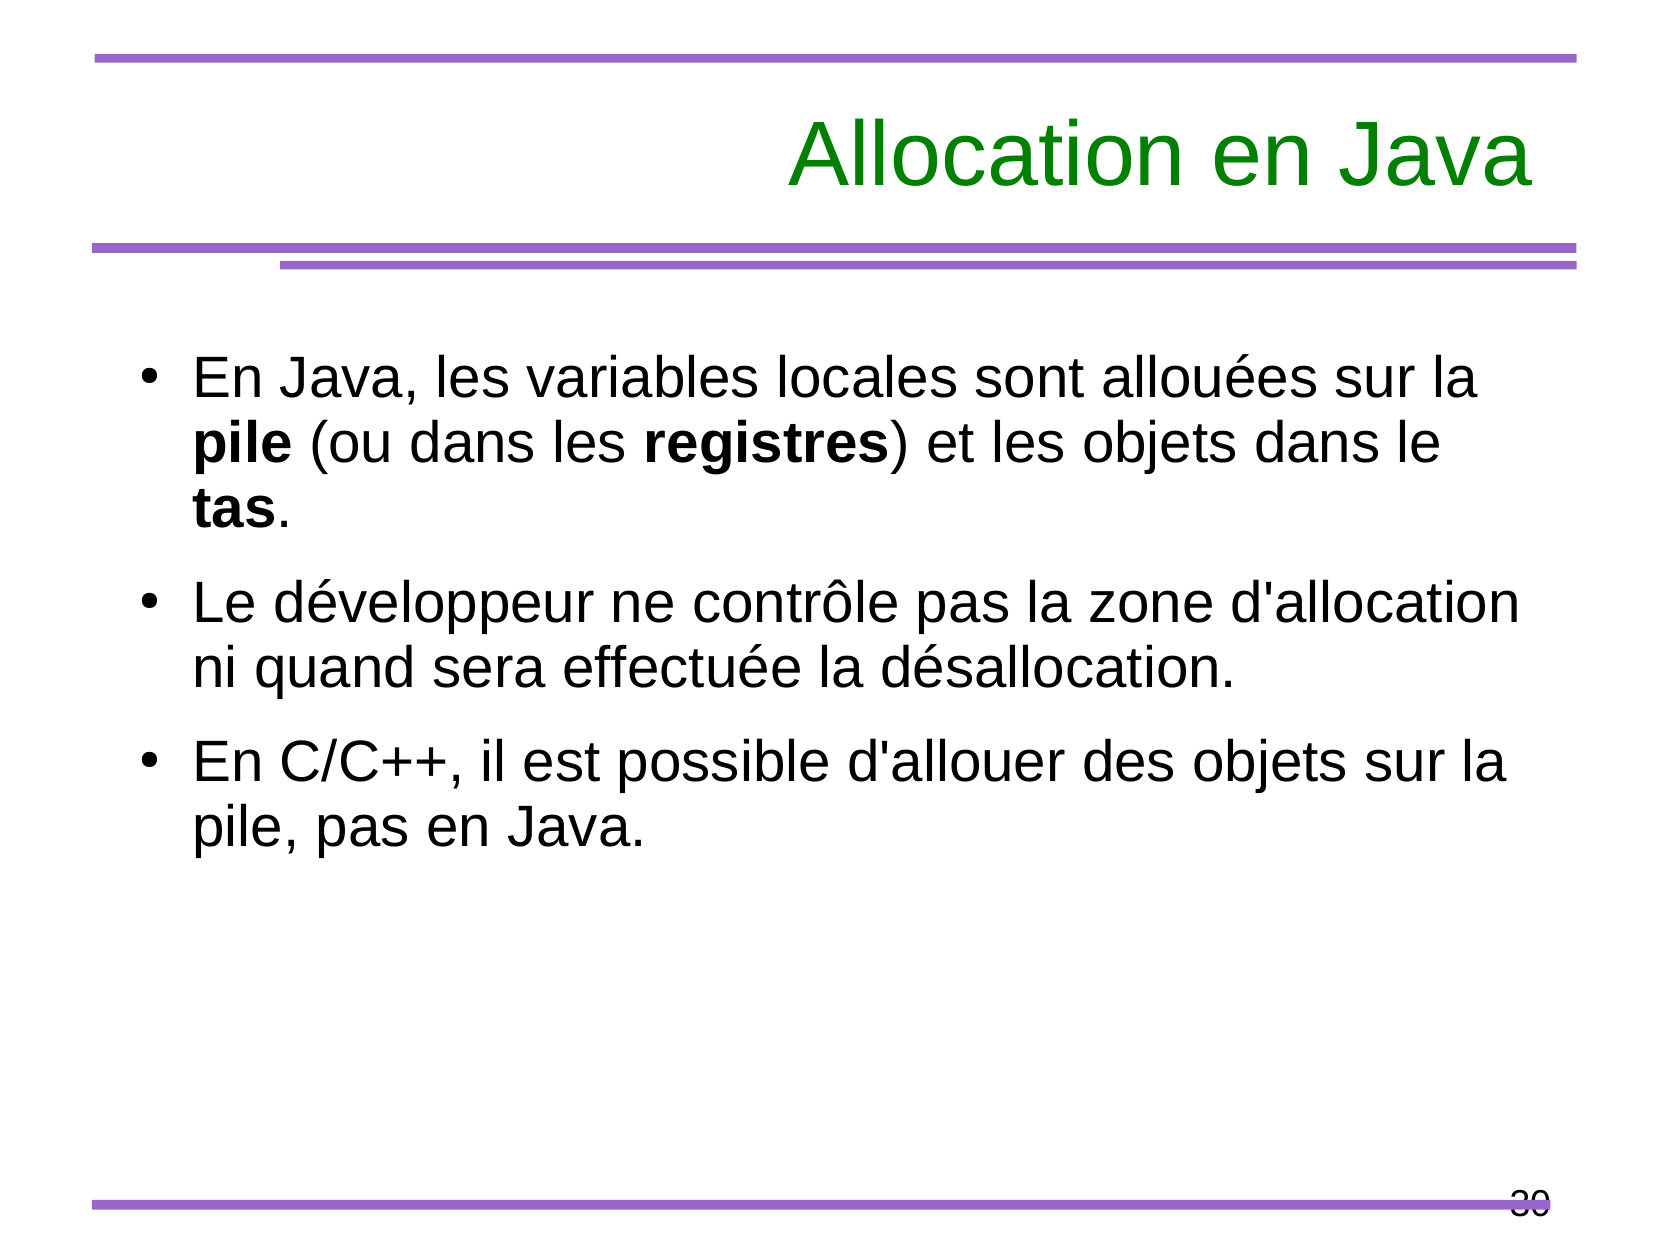

# Allocation en Java
En Java, les variables locales sont allouées sur la pile (ou dans les registres) et les objets dans le tas.
Le développeur ne contrôle pas la zone d'allocation ni quand sera effectuée la désallocation.
En C/C++, il est possible d'allouer des objets sur la pile, pas en Java.